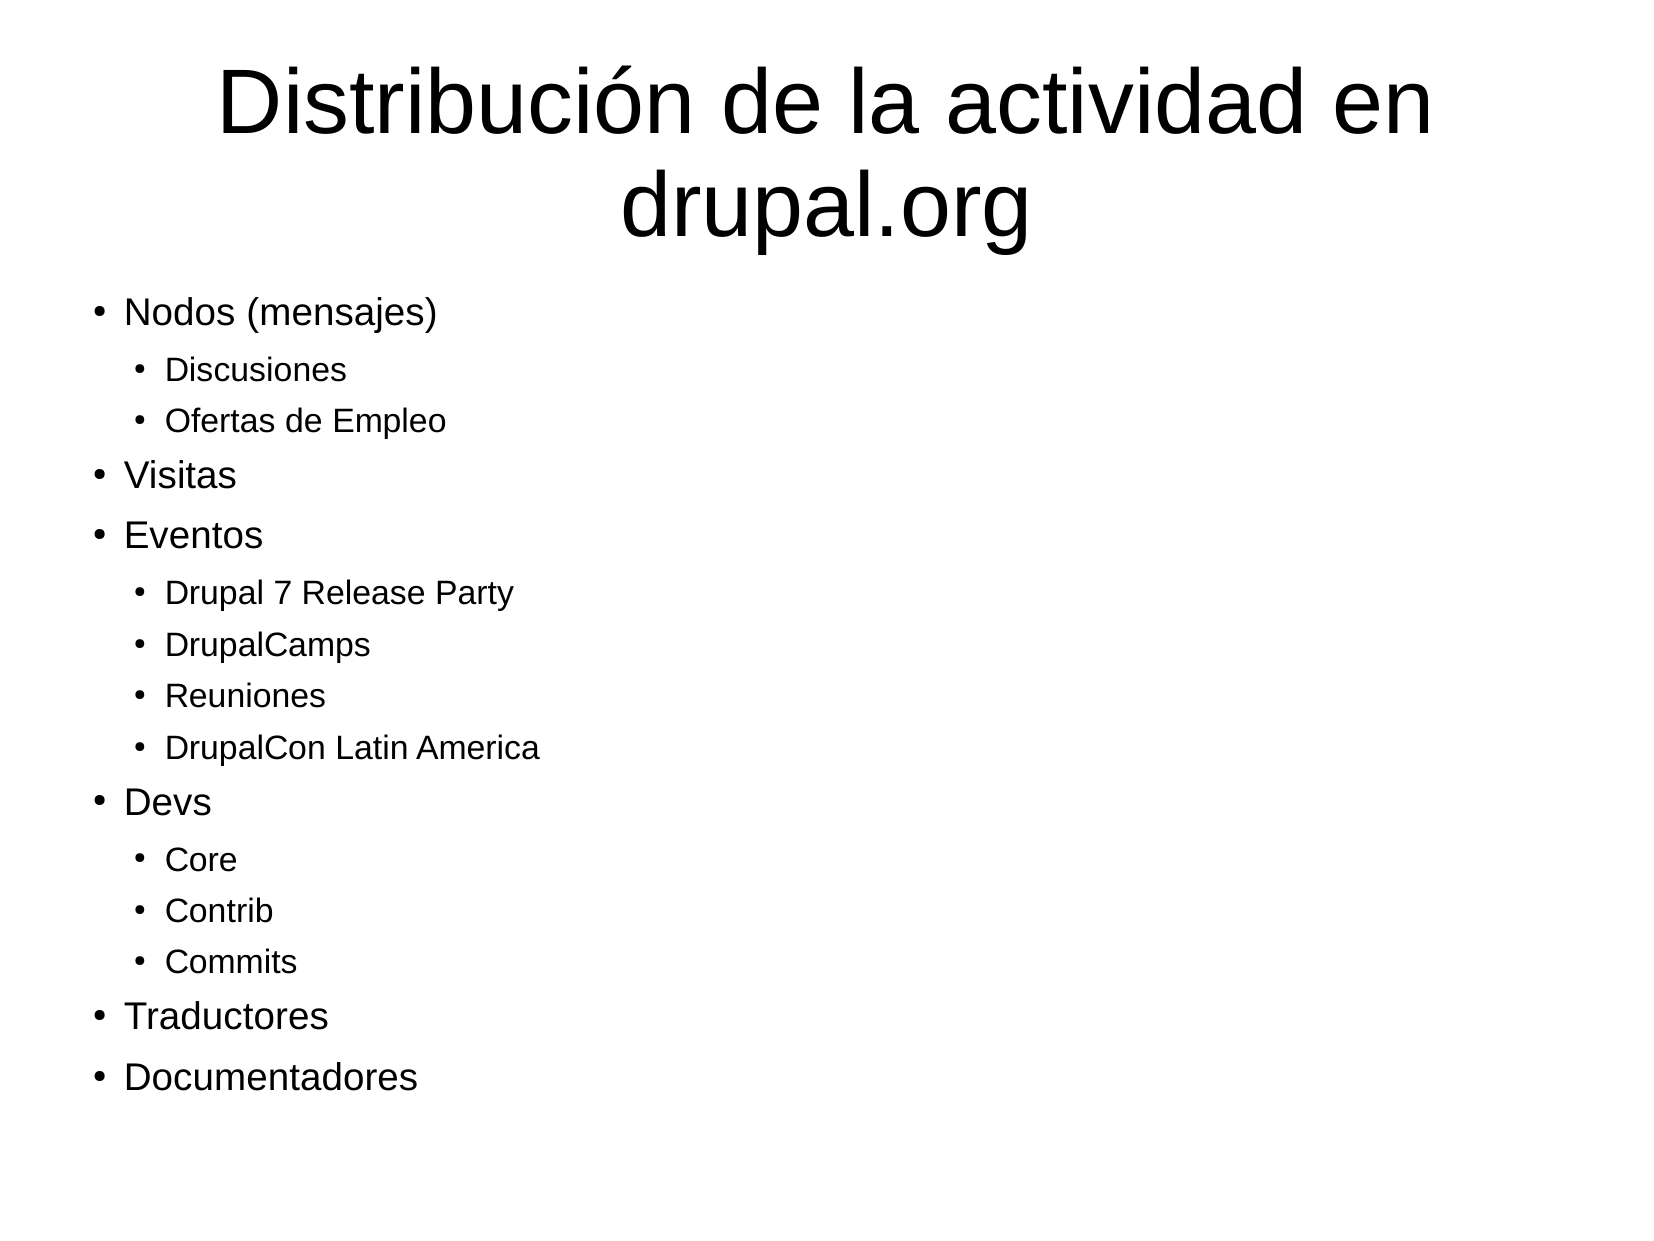

# Distribución de la actividad en drupal.org
Nodos (mensajes)
Discusiones
Ofertas de Empleo
Visitas
Eventos
Drupal 7 Release Party
DrupalCamps
Reuniones
DrupalCon Latin America
Devs
Core
Contrib
Commits
Traductores
Documentadores